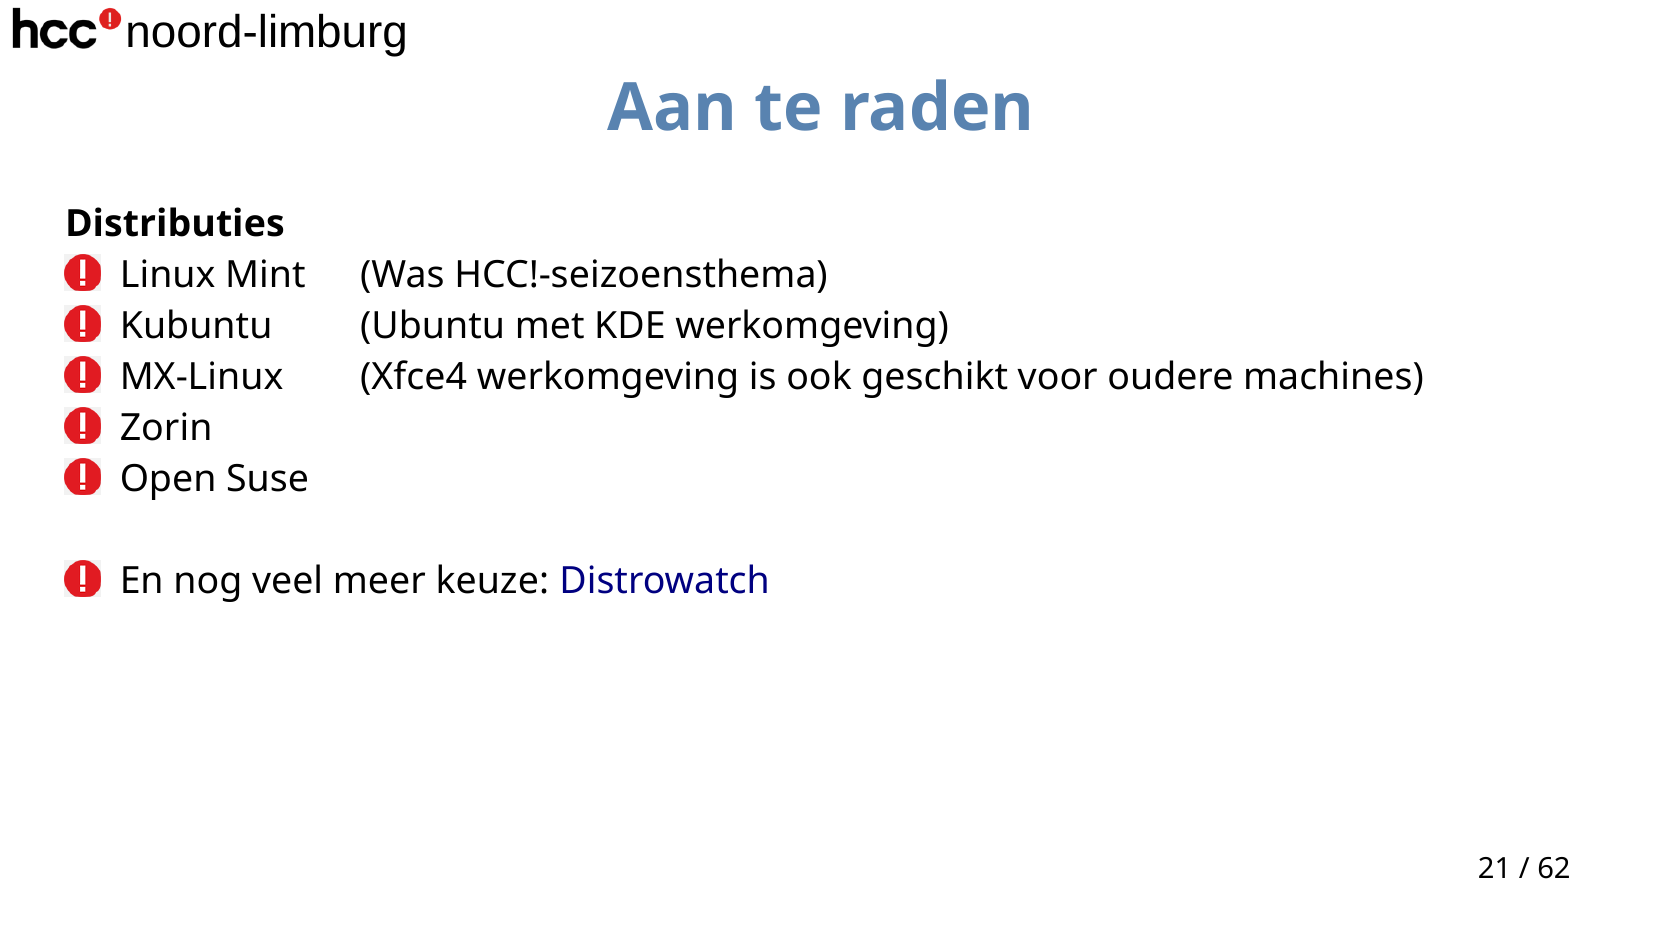

# Aan te raden
Distributies
 Linux Mint 	(Was HCC!-seizoensthema)
 Kubuntu		(Ubuntu met KDE werkomgeving)
 MX-Linux		(Xfce4 werkomgeving is ook geschikt voor oudere machines)
 Zorin
 Open Suse
 En nog veel meer keuze: Distrowatch
21